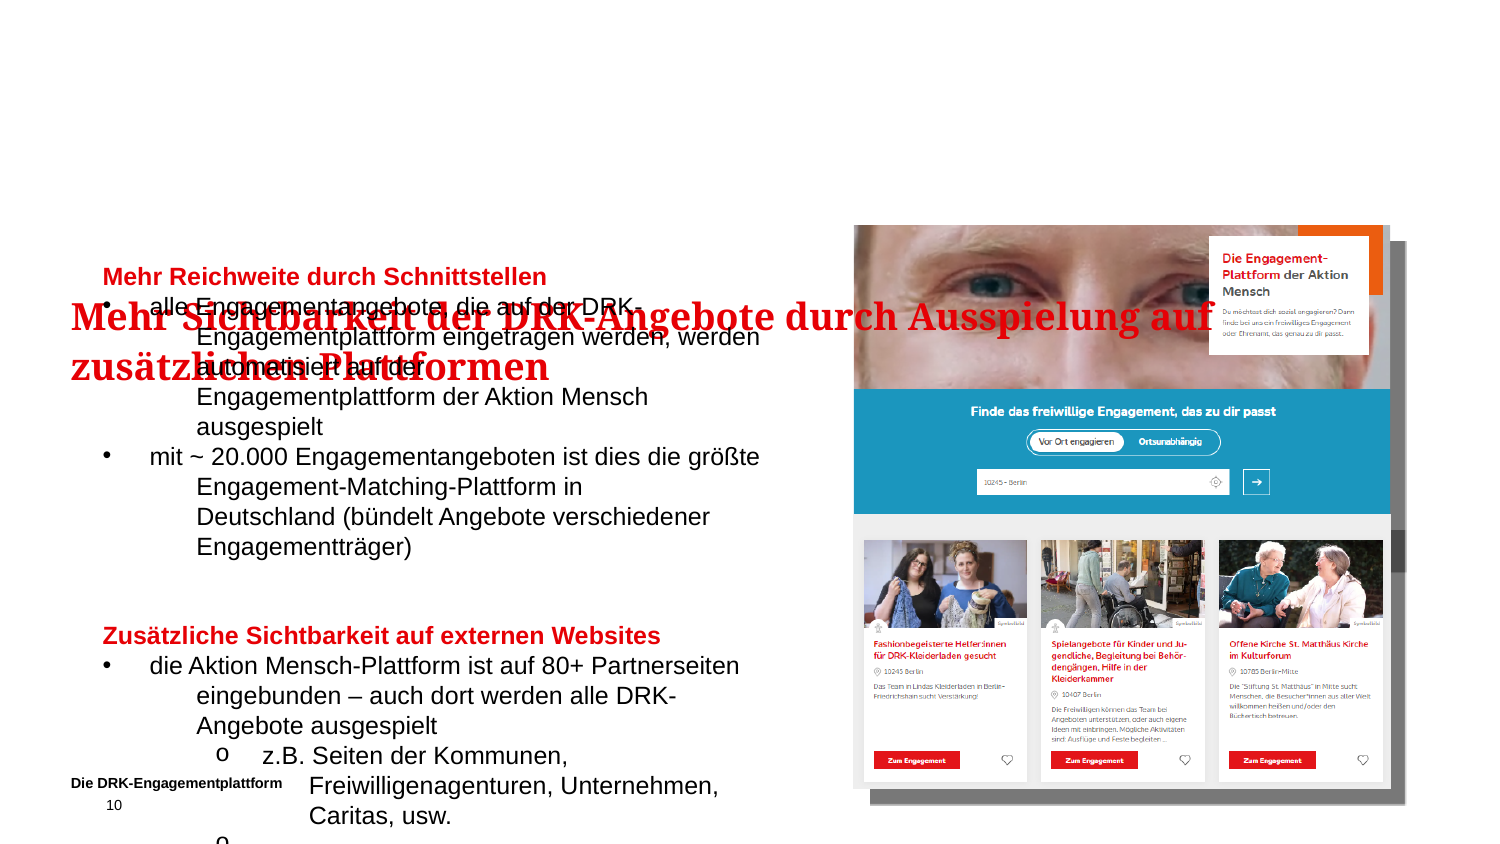

Mehr Reichweite durch Schnittstellen
alle Engagementangebote, die auf der DRK-Engagementplattform eingetragen werden, werden automatisiert auf der Engagementplattform der Aktion Mensch ausgespielt
mit ~ 20.000 Engagementangeboten ist dies die größte Engagement-Matching-Plattform in Deutschland (bündelt Angebote verschiedener Engagementträger)
Zusätzliche Sichtbarkeit auf externen Websites
die Aktion Mensch-Plattform ist auf 80+ Partnerseiten eingebunden – auch dort werden alle DRK-Angebote ausgespielt
z.B. Seiten der Kommunen, Freiwilligenagenturen, Unternehmen, Caritas, usw.
# Mehr Sichtbarkeit der DRK-Angebote durch Ausspielung auf zusätzlichen Plattformen
Die DRK-Engagementplattform